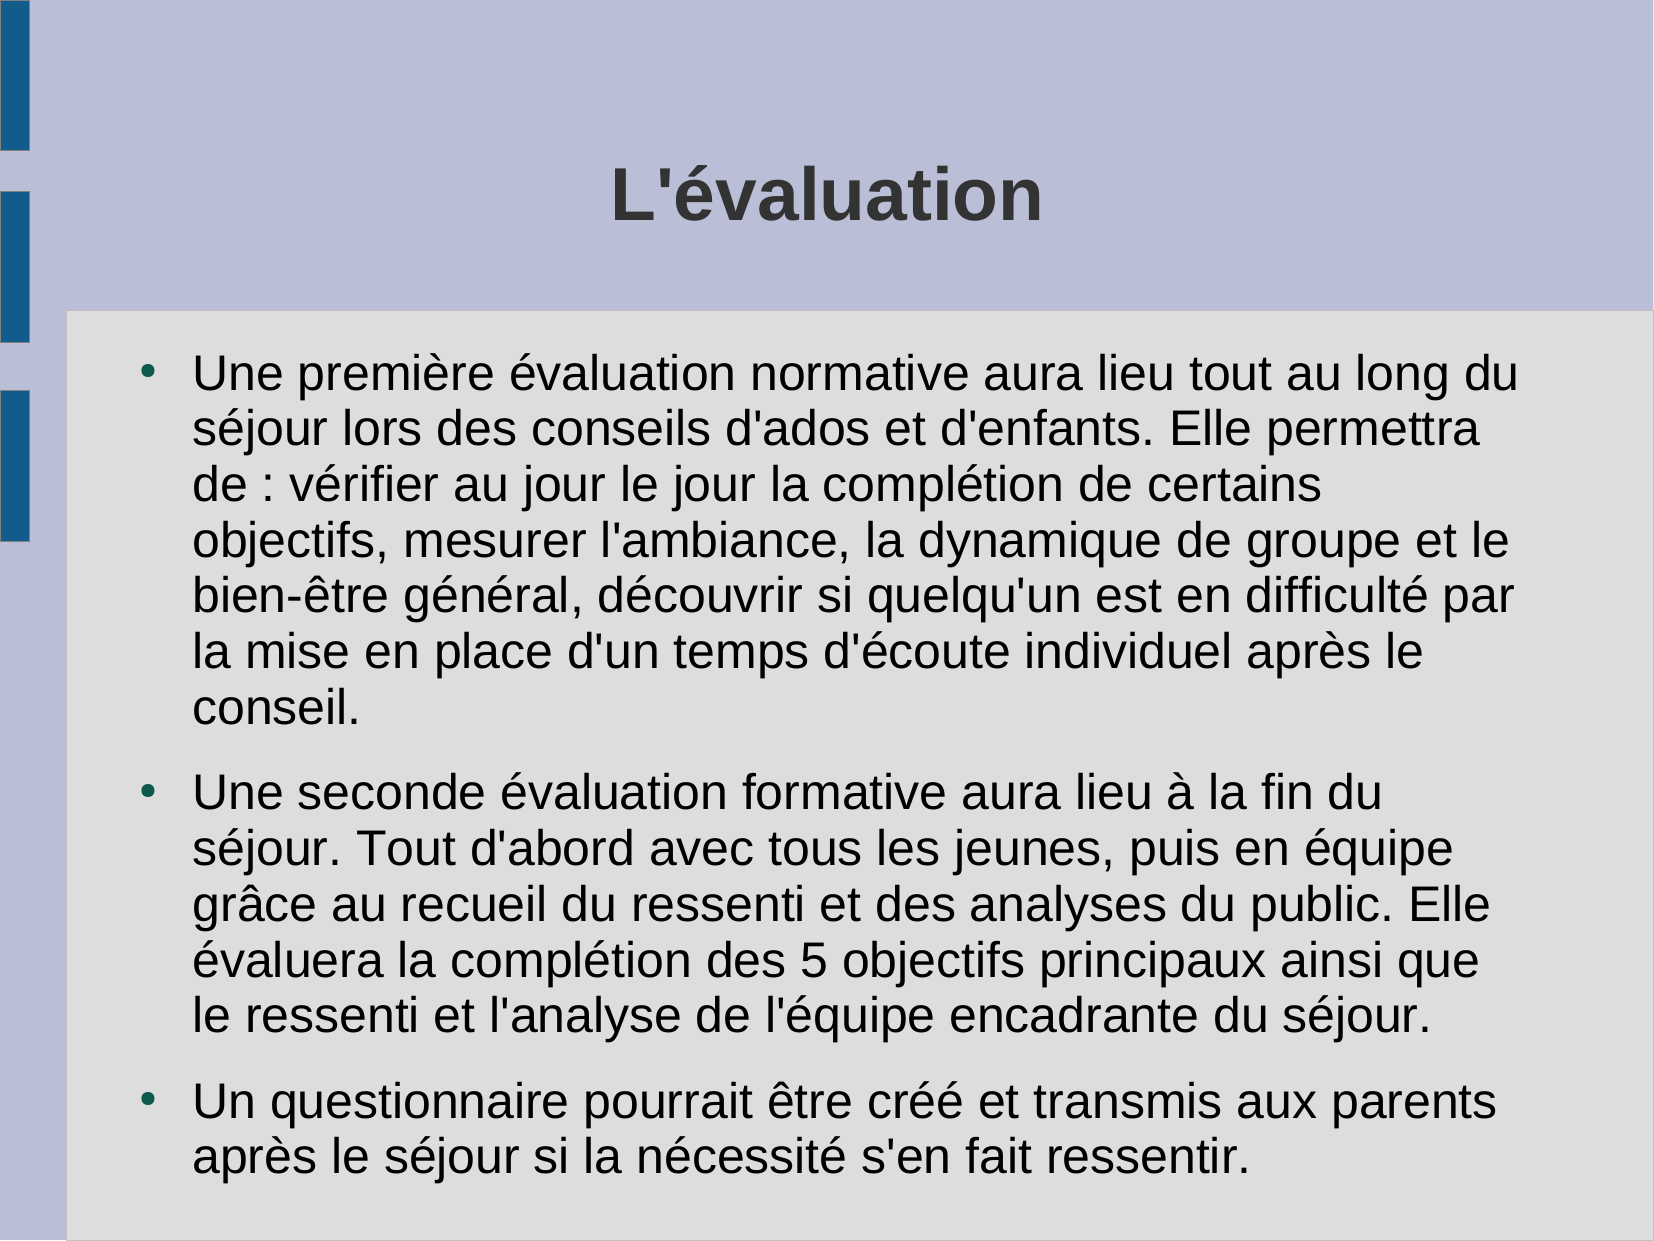

# L'évaluation
Une première évaluation normative aura lieu tout au long du séjour lors des conseils d'ados et d'enfants. Elle permettra de : vérifier au jour le jour la complétion de certains objectifs, mesurer l'ambiance, la dynamique de groupe et le bien-être général, découvrir si quelqu'un est en difficulté par la mise en place d'un temps d'écoute individuel après le conseil.
Une seconde évaluation formative aura lieu à la fin du séjour. Tout d'abord avec tous les jeunes, puis en équipe grâce au recueil du ressenti et des analyses du public. Elle évaluera la complétion des 5 objectifs principaux ainsi que le ressenti et l'analyse de l'équipe encadrante du séjour.
Un questionnaire pourrait être créé et transmis aux parents après le séjour si la nécessité s'en fait ressentir.